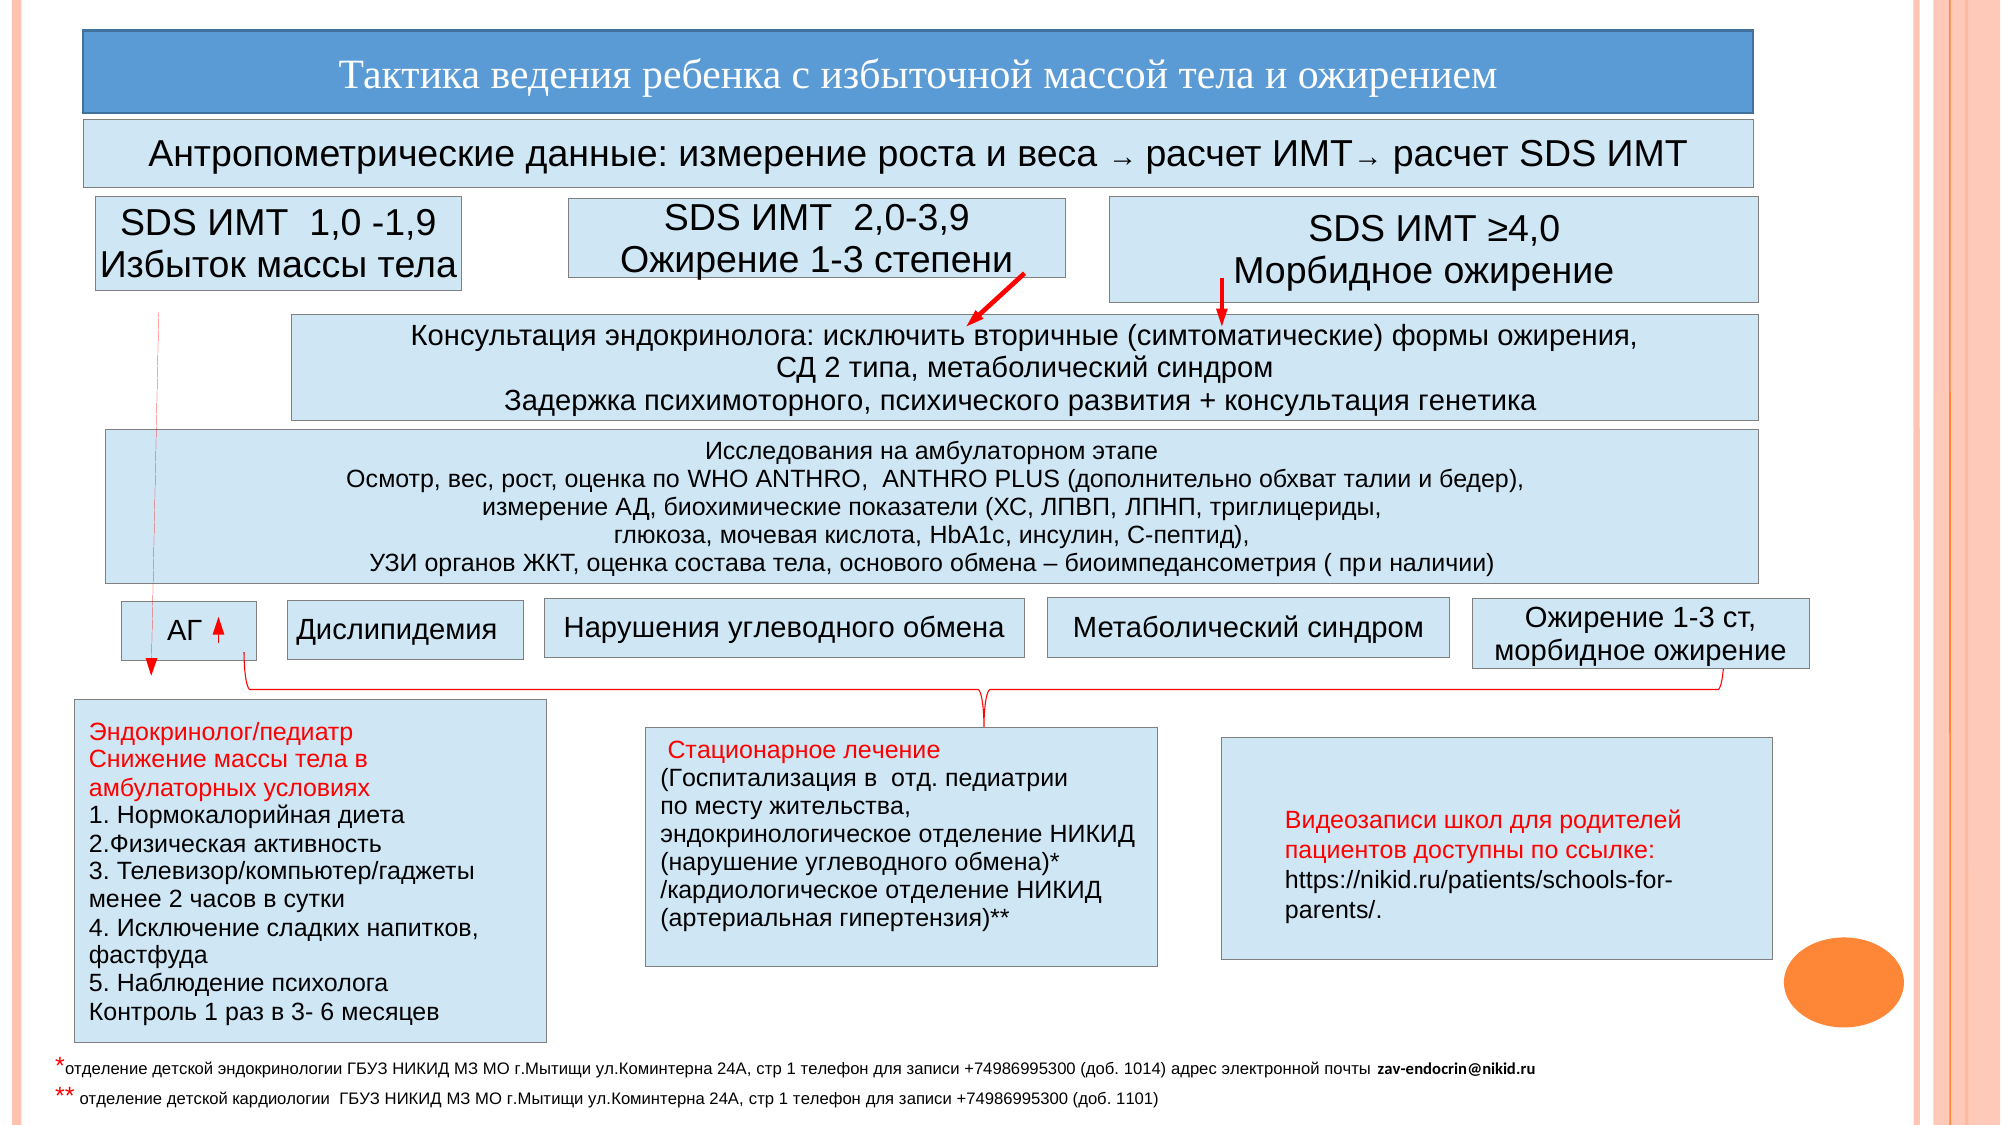

# Тактика ведения ребенка с избыточной массой тела и ожирением
Антропометрические данные: измерение роста и веса → расчет ИМТ→ расчет SDS ИМТ
SDS ИМТ 1,0 -1,9
Избыток массы тела
SDS ИМТ ≥4,0
Морбидное ожирение
SDS ИМТ 2,0-3,9
Ожирение 1-3 степени
Консультация эндокринолога: исключить вторичные (симтоматические) формы ожирения,
СД 2 типа, метаболический синдром
Задержка психимоторного, психического развития + консультация генетика
Исследования на амбулаторном этапе
 Осмотр, вес, рост, оценка по WHO ANTHRO, ANTHRO PLUS (дополнительно обхват талии и бедер),
измерение АД, биохимические показатели (ХС, ЛПВП, ЛПНП, триглицериды,
глюкоза, мочевая кислота, HbA1c, инсулин, С-пептид),
УЗИ органов ЖКТ, оценка состава тела, основого обмена – биоимпедансометрия ( при наличии)
Метаболический синдром
Нарушения углеводного обмена
Ожирение 1-3 ст,
морбидное ожирение
Дислипидемия
АГ
Эндокринолог/педиатр
Снижение массы тела в
амбулаторных условиях
1. Нормокалорийная диета
2.Физическая активность
3. Телевизор/компьютер/гаджеты
менее 2 часов в сутки
4. Исключение сладких напитков,
фастфуда
5. Наблюдение психолога
Контроль 1 раз в 3- 6 месяцев
 Стационарное лечение
(Госпитализация в отд. педиатрии
по месту жительства,
эндокринологическое отделение НИКИД
(нарушение углеводного обмена)*
/кардиологическое отделение НИКИД
(артериальная гипертензия)**
Видеозаписи школ для родителей пациентов доступны по ссылке: https://nikid.ru/patients/schools-for-parents/.
*отделение детской эндокринологии ГБУЗ НИКИД МЗ МО г.Мытищи ул.Коминтерна 24А, стр 1 телефон для записи +74986995300 (доб. 1014) адрес электронной почты zav-endocrin@nikid.ru
** отделение детской кардиологии ГБУЗ НИКИД МЗ МО г.Мытищи ул.Коминтерна 24А, стр 1 телефон для записи +74986995300 (доб. 1101)